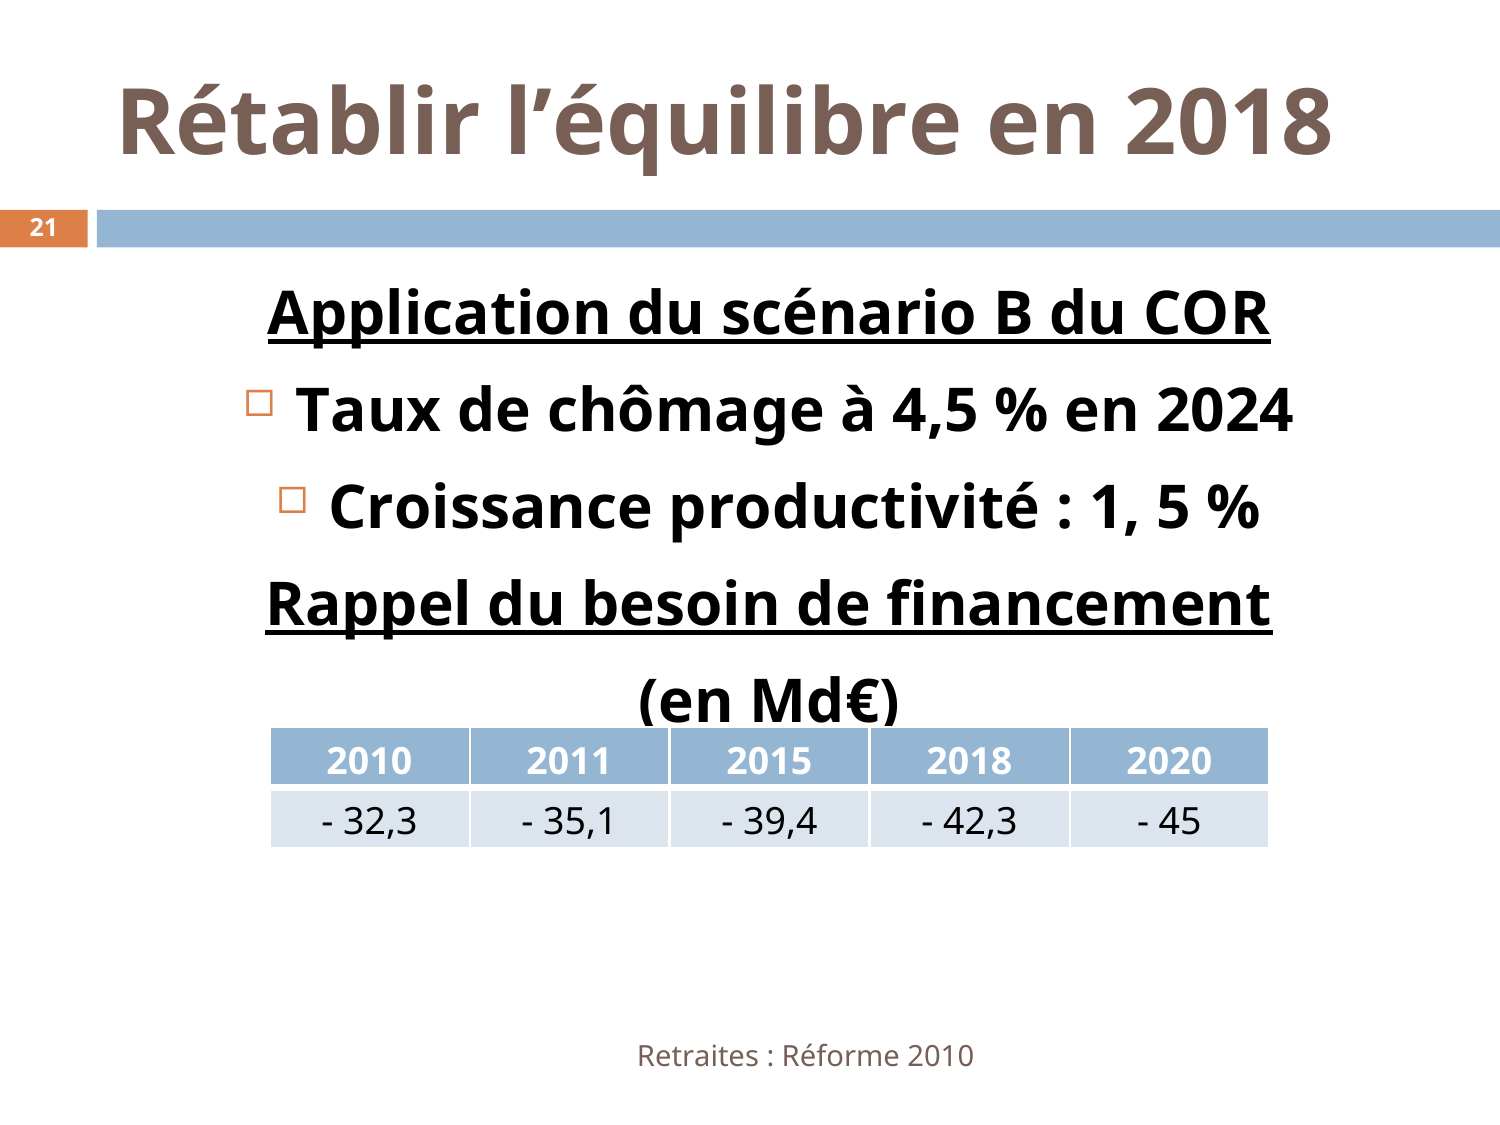

# Rétablir l’équilibre en 2018
Application du scénario B du COR
Taux de chômage à 4,5 % en 2024
Croissance productivité : 1, 5 %
Rappel du besoin de financement
(en Md€)
2010
2011
2015
2018
2020
- 32,3
- 35,1
- 39,4
- 42,3
- 45
Retraites : Réforme 2010